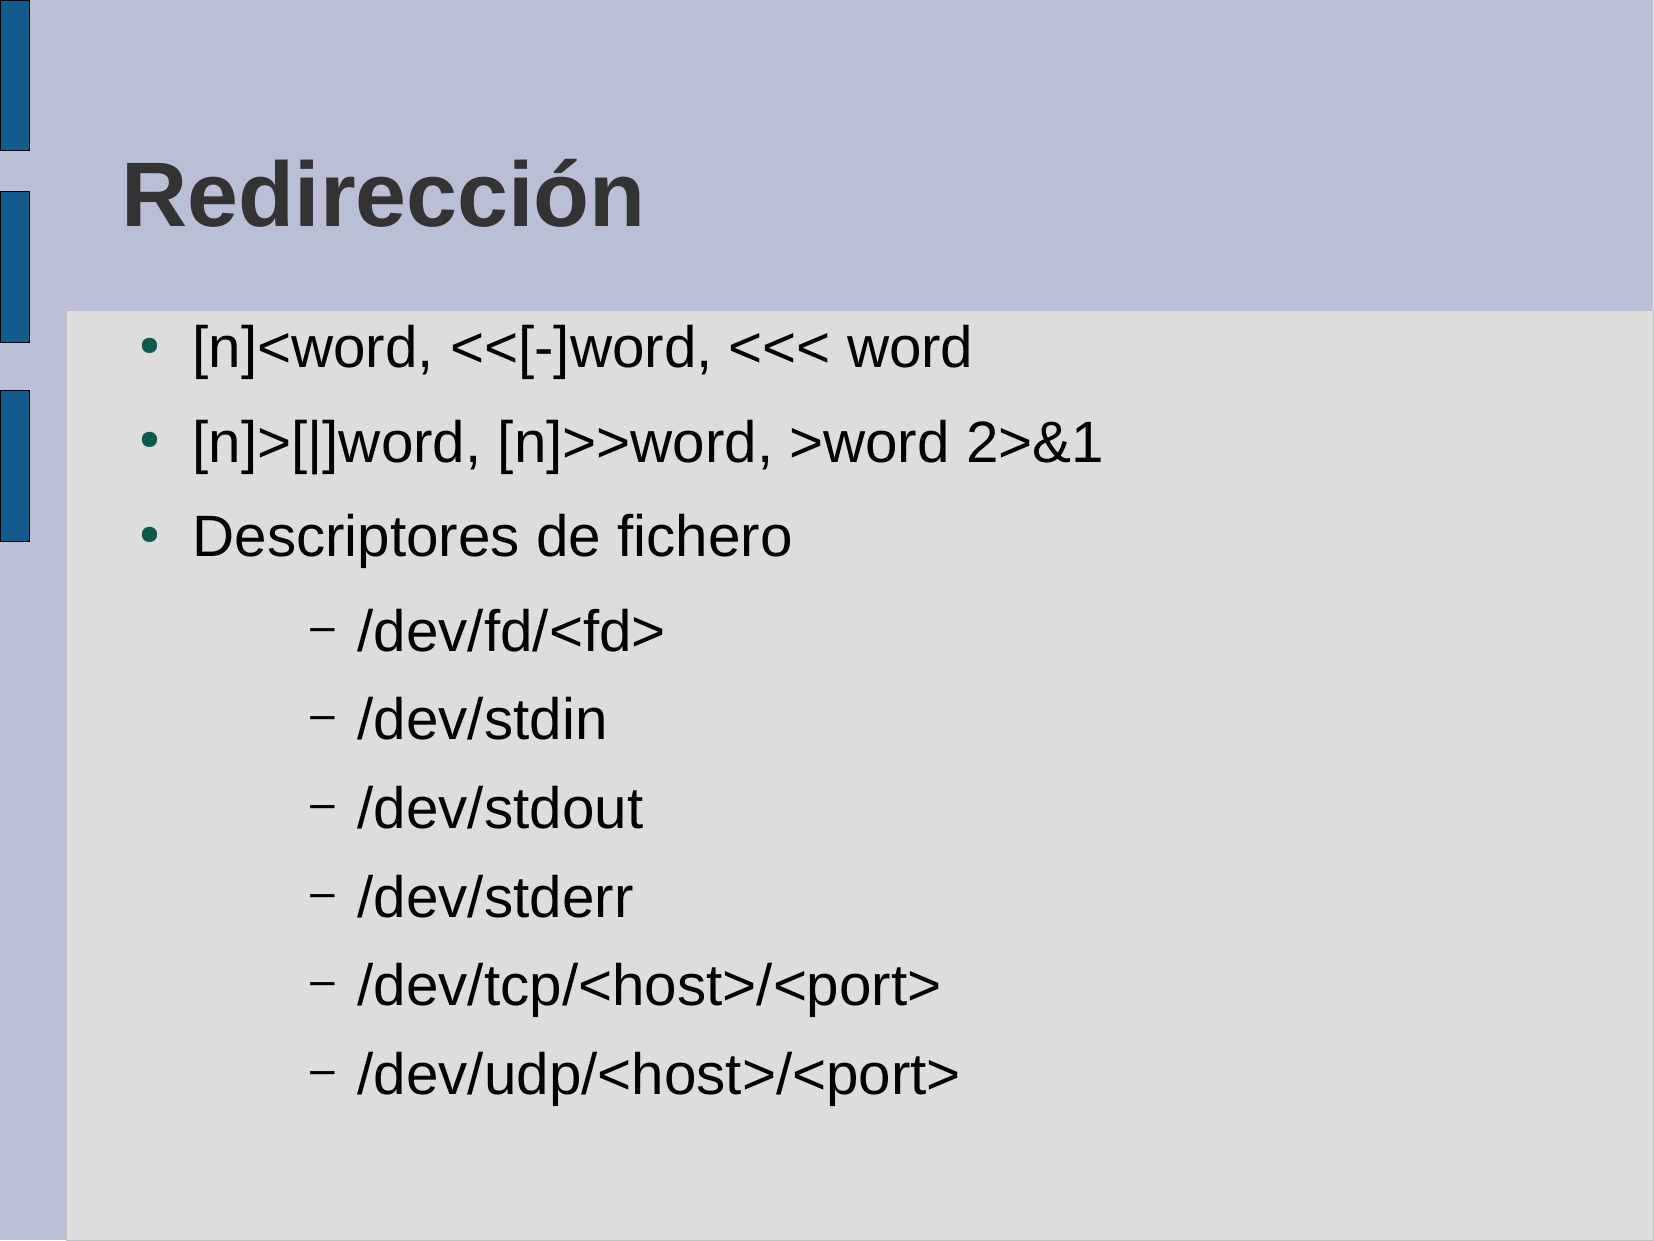

# Redirección
[n]<word, <<[-]word, <<< word
[n]>[|]word, [n]>>word, >word 2>&1
Descriptores de fichero
/dev/fd/<fd>
/dev/stdin
/dev/stdout
/dev/stderr
/dev/tcp/<host>/<port>
/dev/udp/<host>/<port>